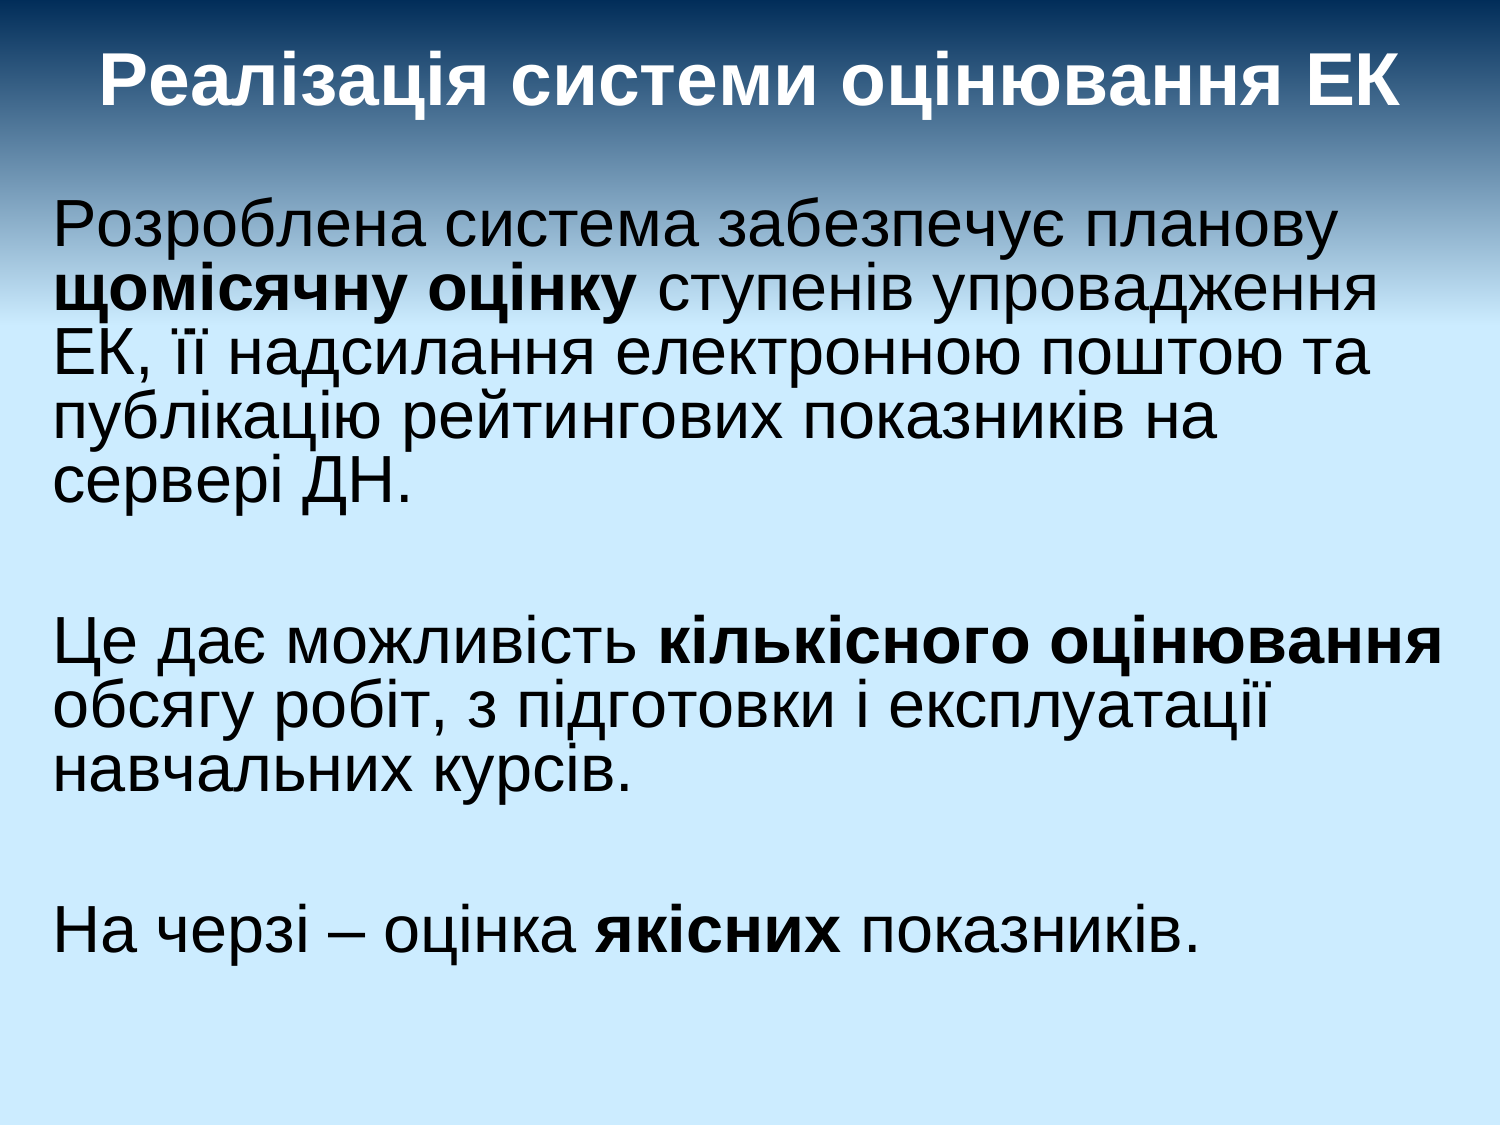

# Реалізація системи оцінювання ЕК
Розроблена система забезпечує планову щомісячну оцінку ступенів упровадження ЕК, її надсилання електронною поштою та публікацію рейтингових показників на сервері ДН.
Це дає можливість кількісного оцінювання обсягу робіт, з підготовки і експлуатації навчальних курсів.
На черзі – оцінка якісних показників.